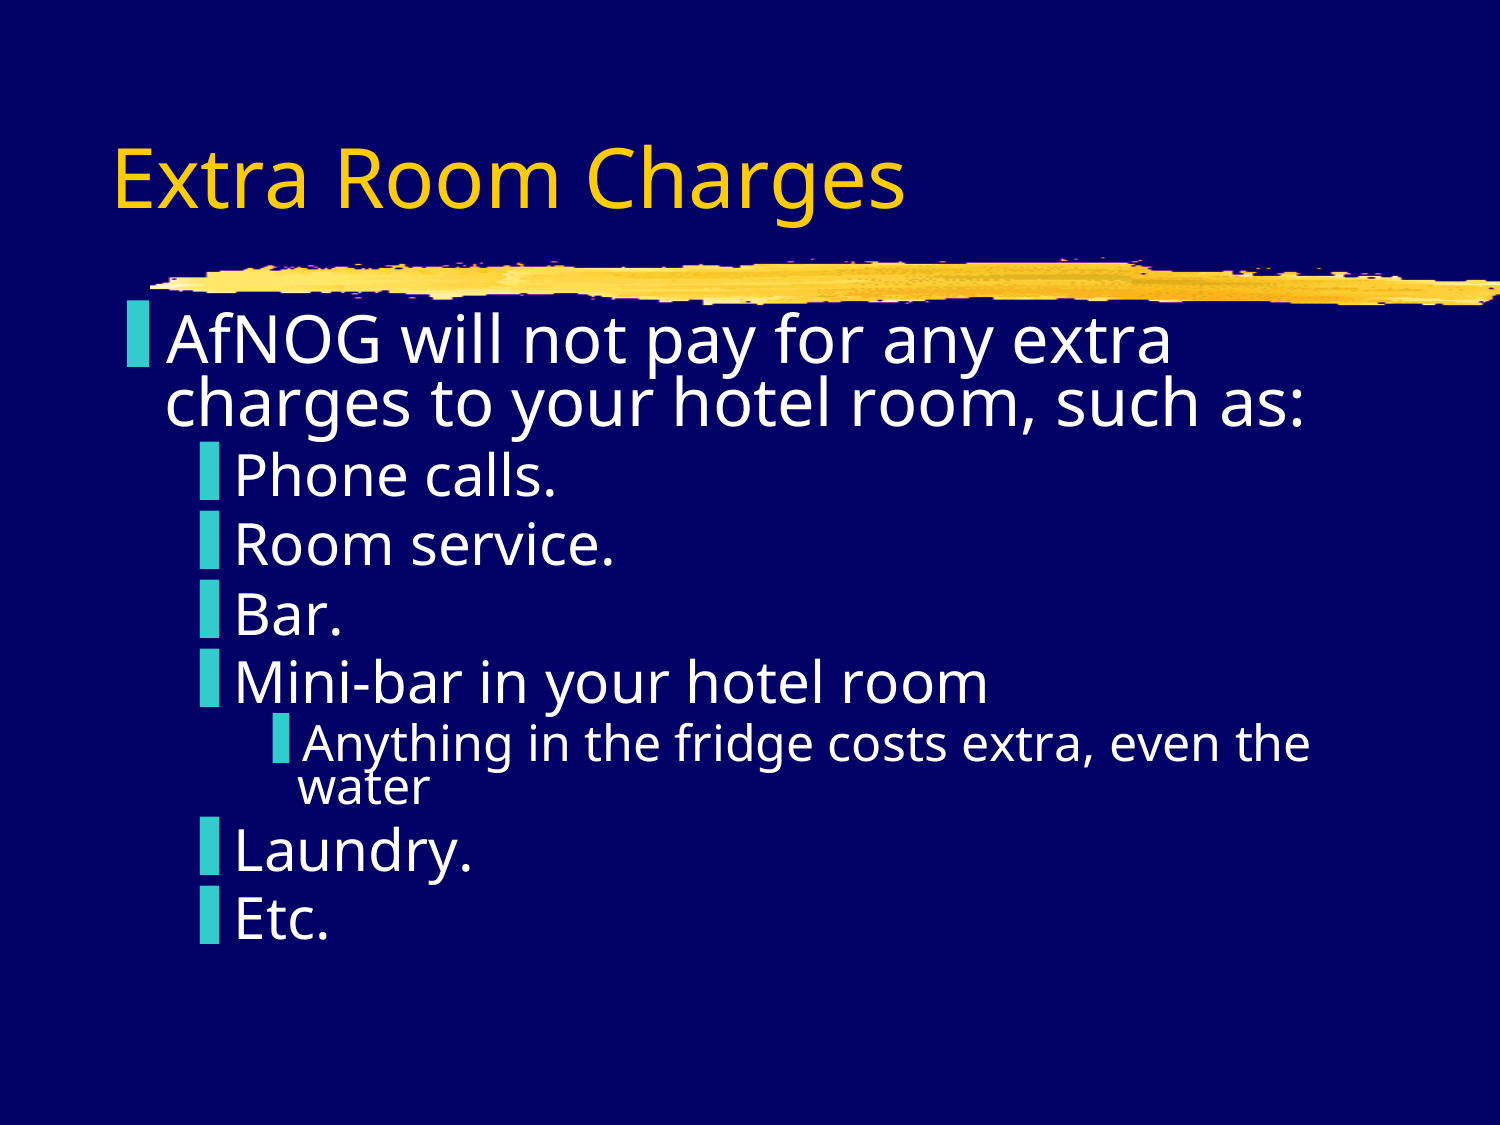

# Extra Room Charges
AfNOG will not pay for any extra charges to your hotel room, such as:
Phone calls.
Room service.
Bar.
Mini-bar in your hotel room
Anything in the fridge costs extra, even the water
Laundry.
Etc.